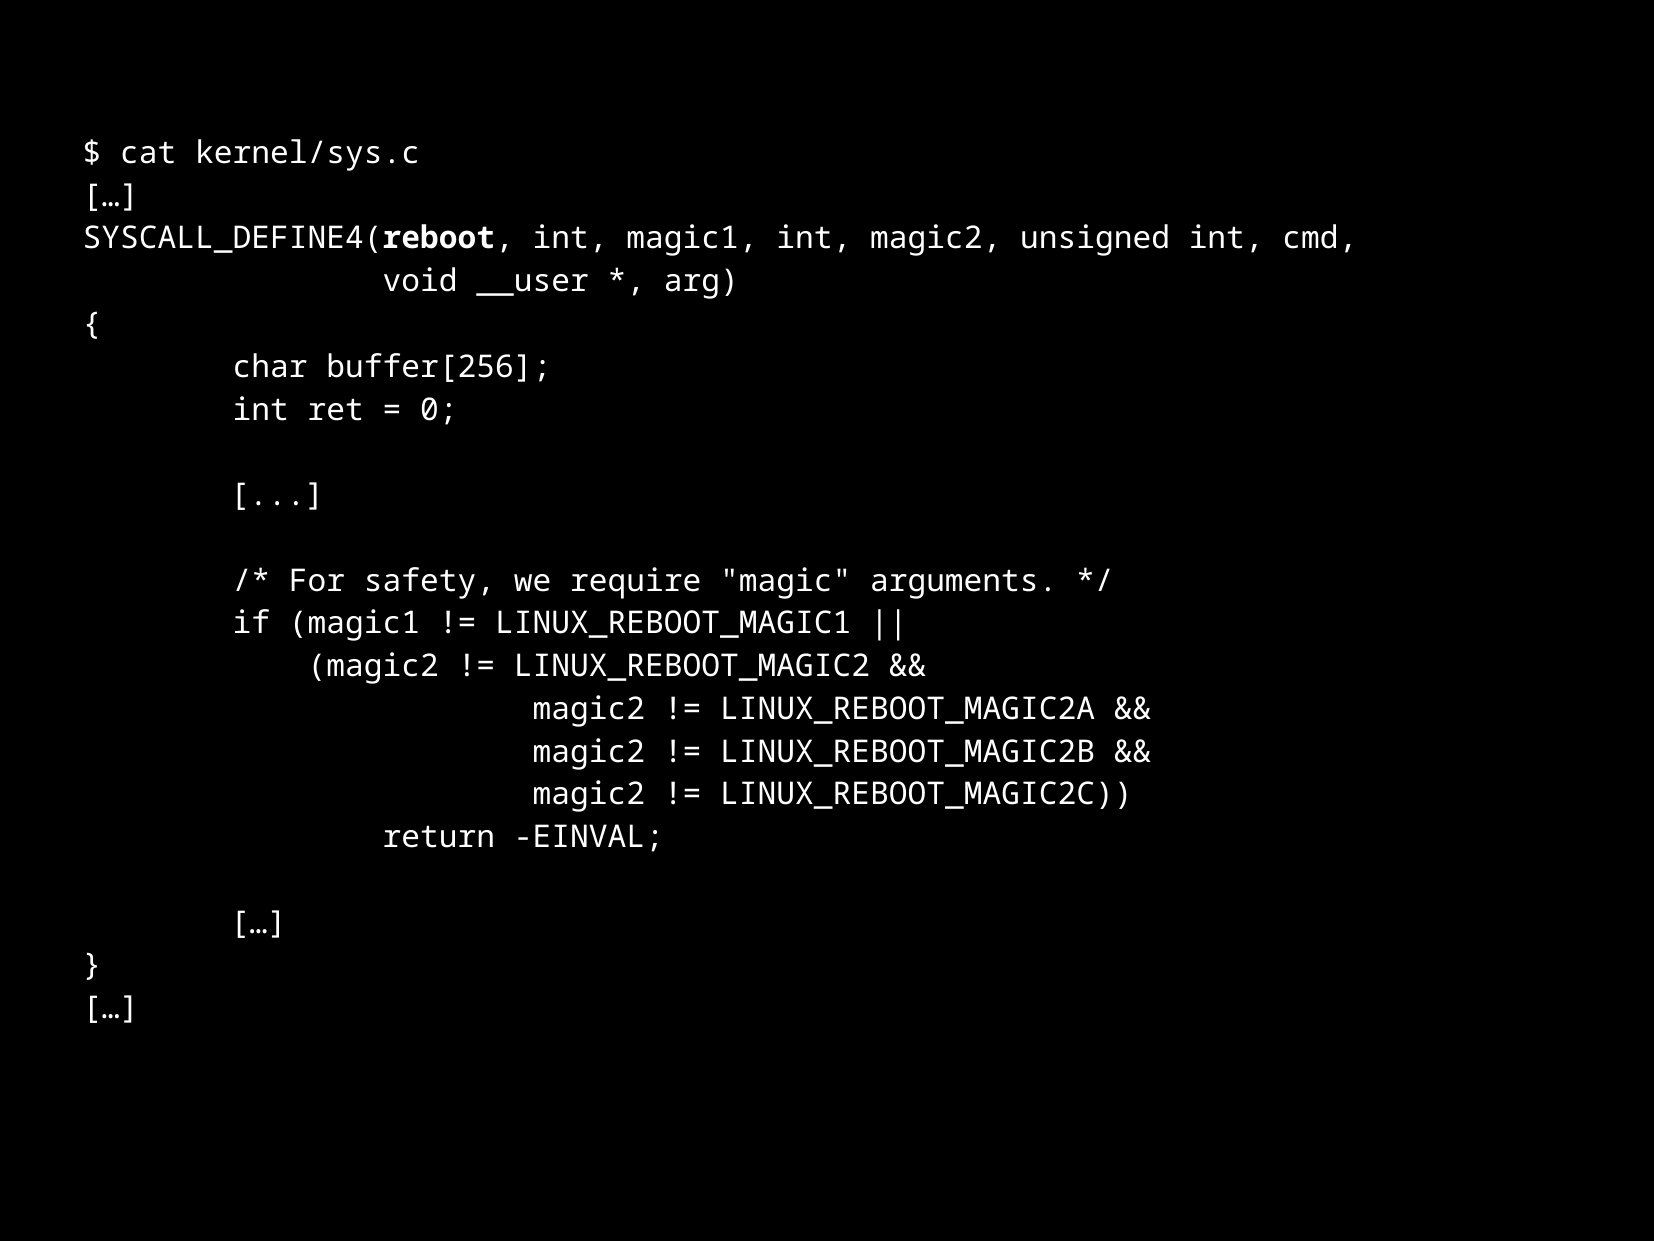

# $ cat kernel/sys.c
[…]
SYSCALL_DEFINE4(reboot, int, magic1, int, magic2, unsigned int, cmd,
 void __user *, arg)
{
 char buffer[256];
 int ret = 0;
		[...]
 /* For safety, we require "magic" arguments. */
 if (magic1 != LINUX_REBOOT_MAGIC1 ||
 (magic2 != LINUX_REBOOT_MAGIC2 &&
 magic2 != LINUX_REBOOT_MAGIC2A &&
 magic2 != LINUX_REBOOT_MAGIC2B &&
 magic2 != LINUX_REBOOT_MAGIC2C))
 return -EINVAL;
		[…]
}
[…]